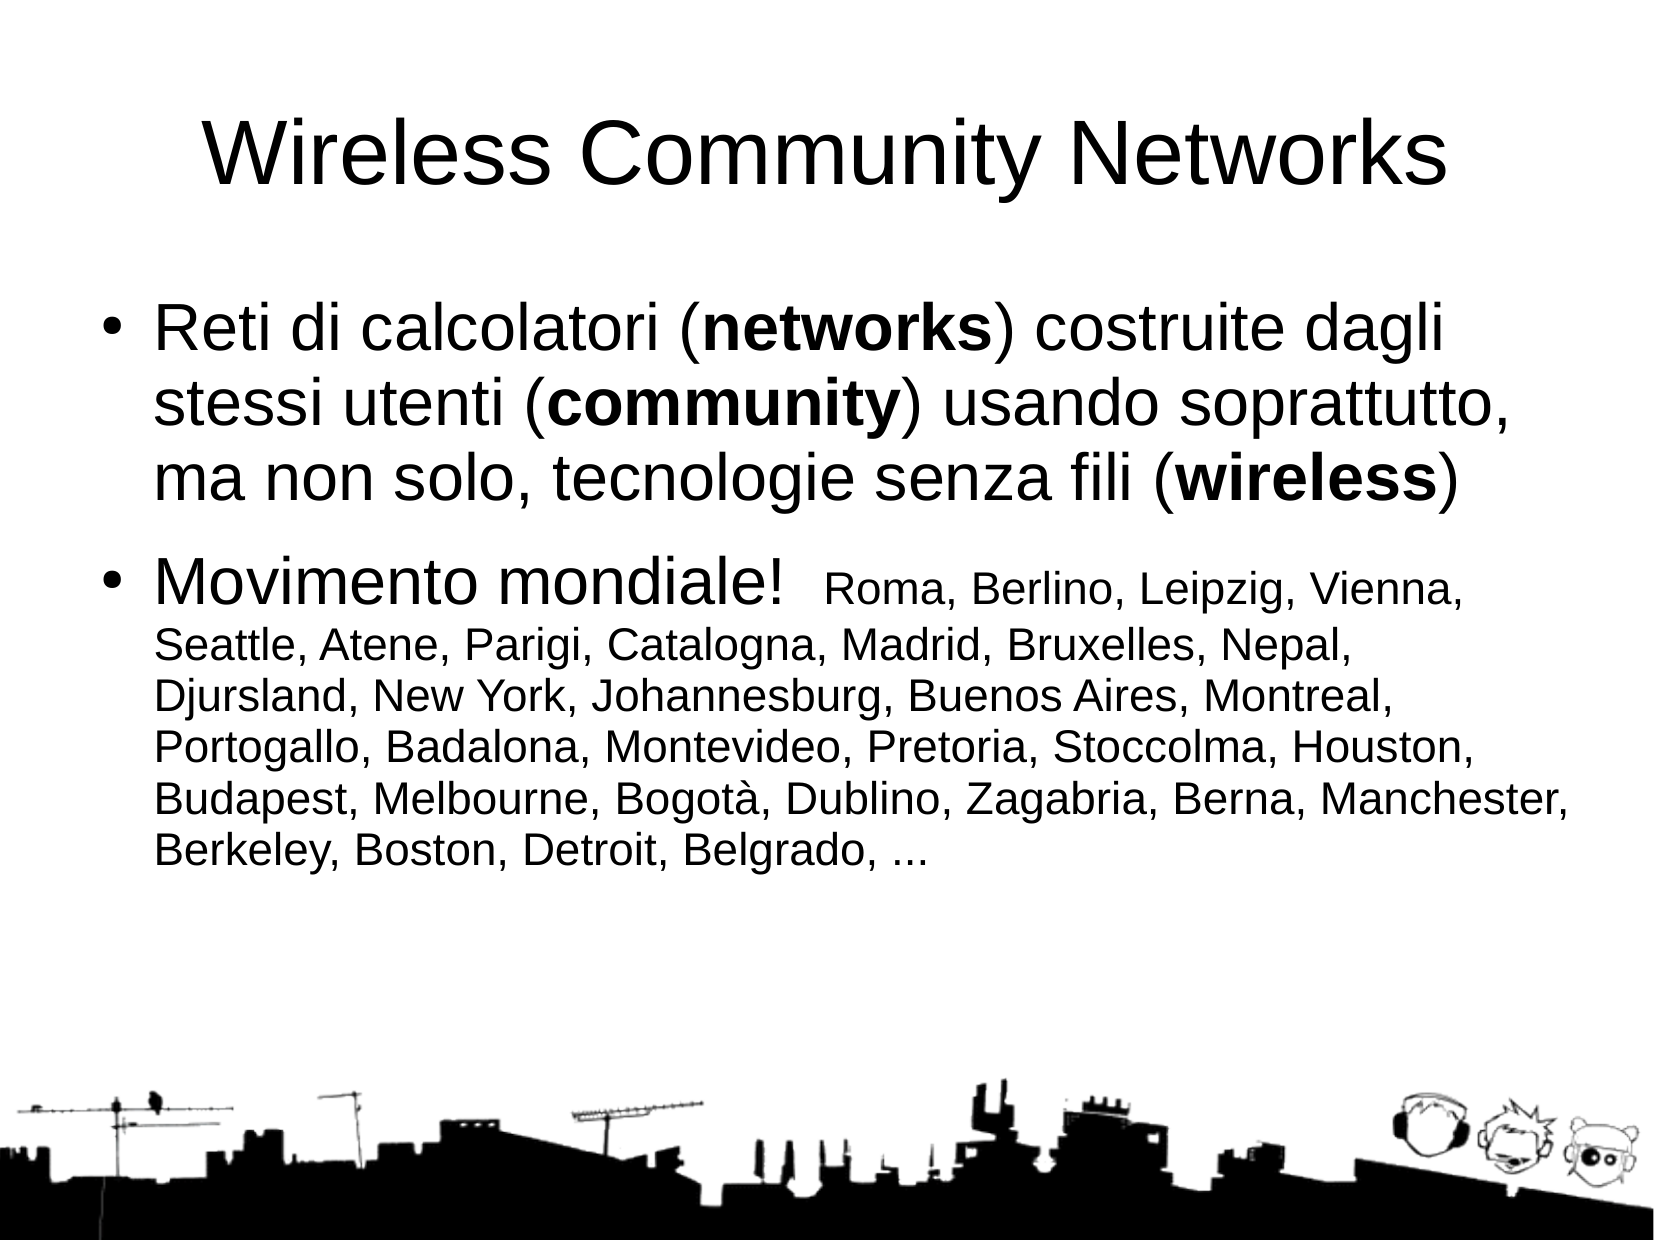

# Wireless Community Networks
Reti di calcolatori (networks) costruite dagli stessi utenti (community) usando soprattutto, ma non solo, tecnologie senza fili (wireless)
Movimento mondiale! Roma, Berlino, Leipzig, Vienna, Seattle, Atene, Parigi, Catalogna, Madrid, Bruxelles, Nepal, Djursland, New York, Johannesburg, Buenos Aires, Montreal, Portogallo, Badalona, Montevideo, Pretoria, Stoccolma, Houston, Budapest, Melbourne, Bogotà, Dublino, Zagabria, Berna, Manchester, Berkeley, Boston, Detroit, Belgrado, ...